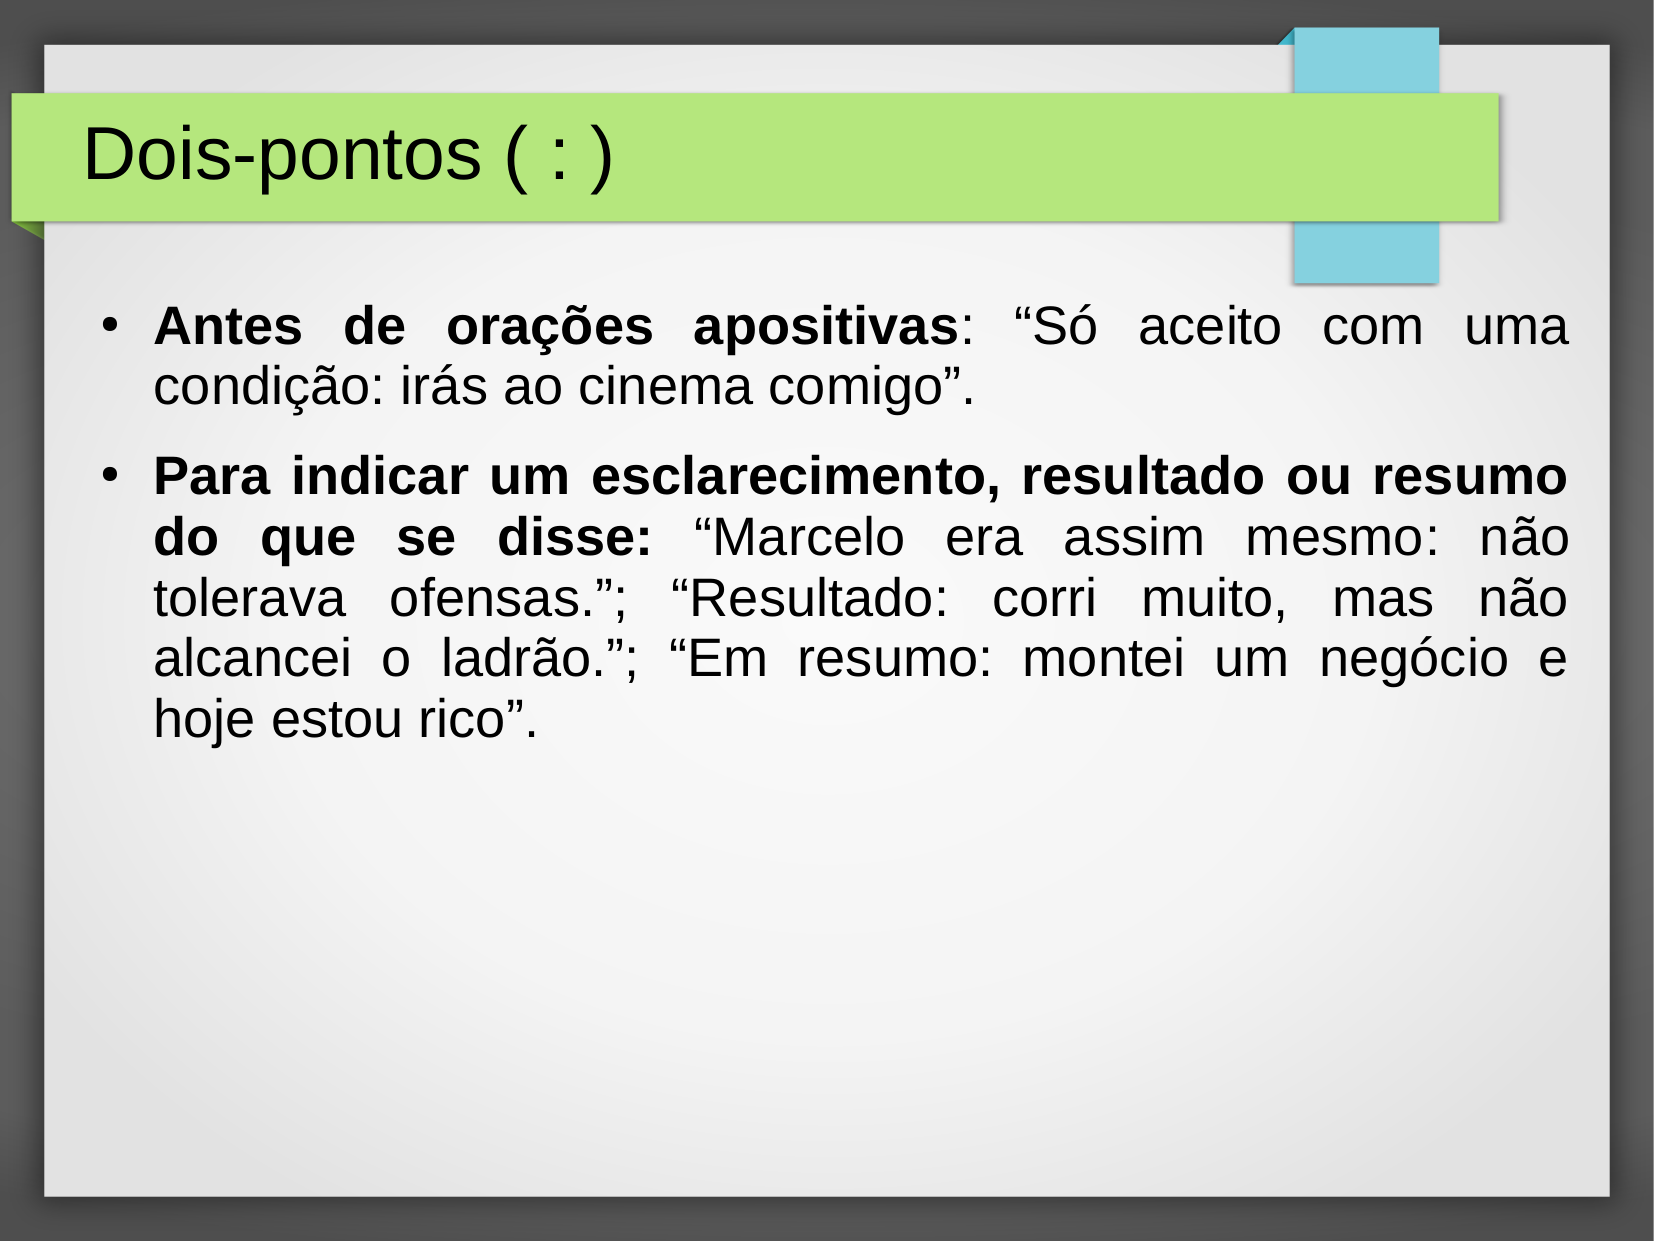

# Dois-pontos ( : )
Antes de orações apositivas: “Só aceito com uma condição: irás ao cinema comigo”.
Para indicar um esclarecimento, resultado ou resumo do que se disse: “Marcelo era assim mesmo: não tolerava ofensas.”; “Resultado: corri muito, mas não alcancei o ladrão.”; “Em resumo: montei um negócio e hoje estou rico”.